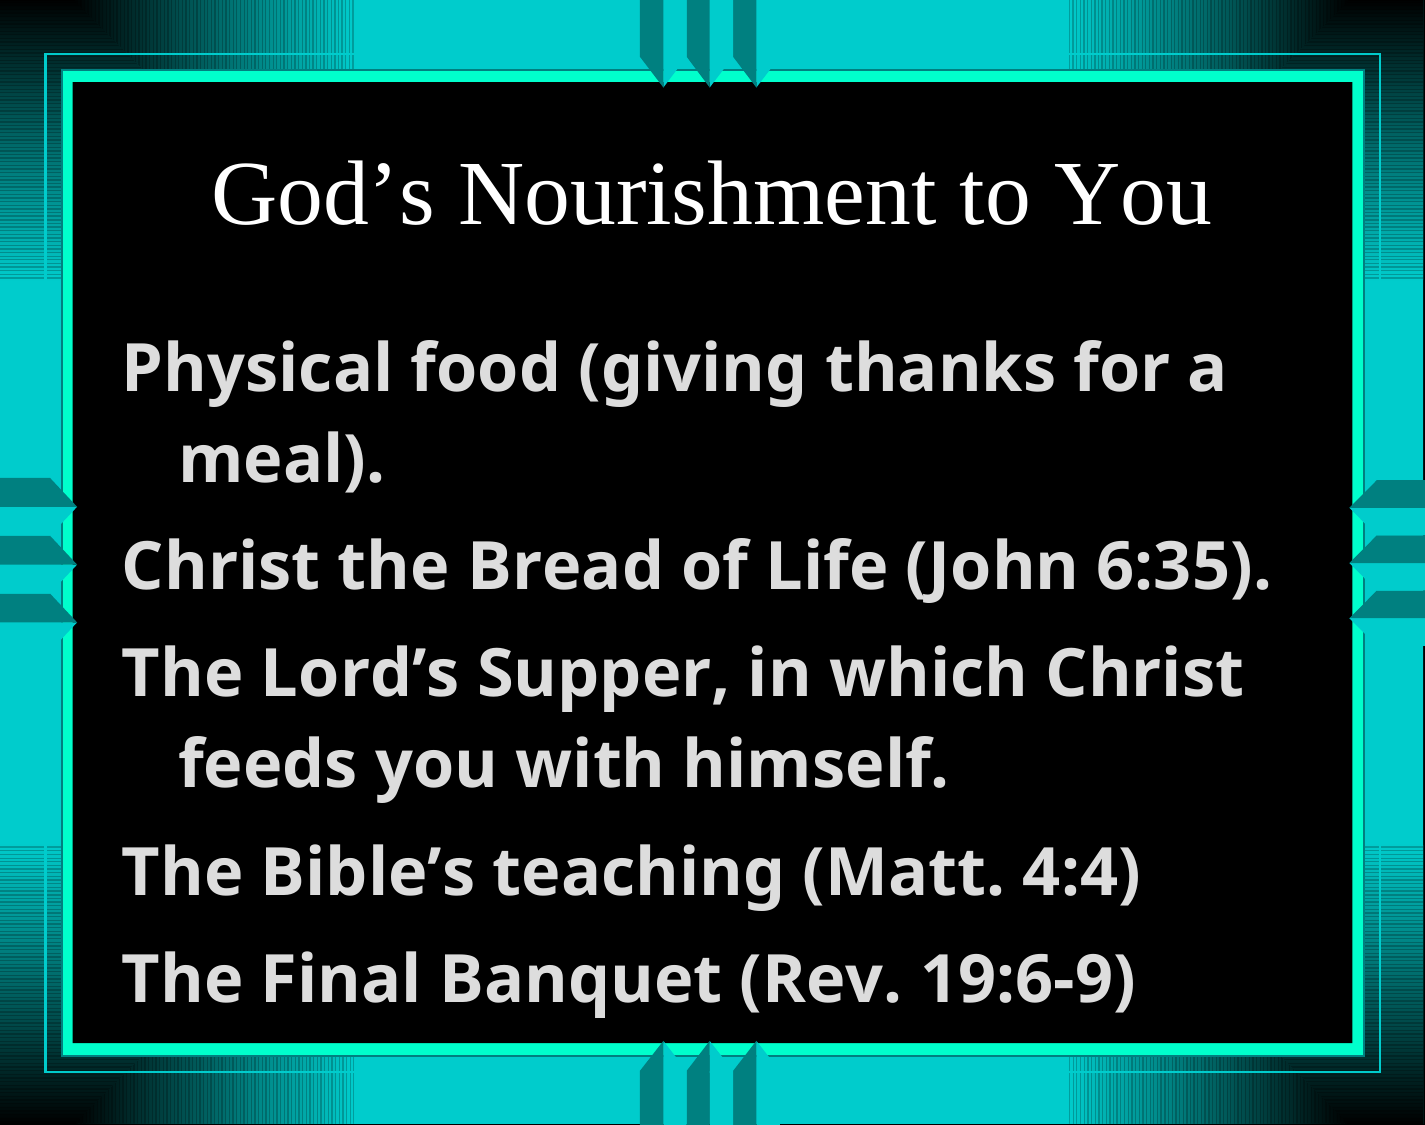

# God’s Nourishment to You
Physical food (giving thanks for a meal).
Christ the Bread of Life (John 6:35).
The Lord’s Supper, in which Christ feeds you with himself.
The Bible’s teaching (Matt. 4:4)
The Final Banquet (Rev. 19:6-9)